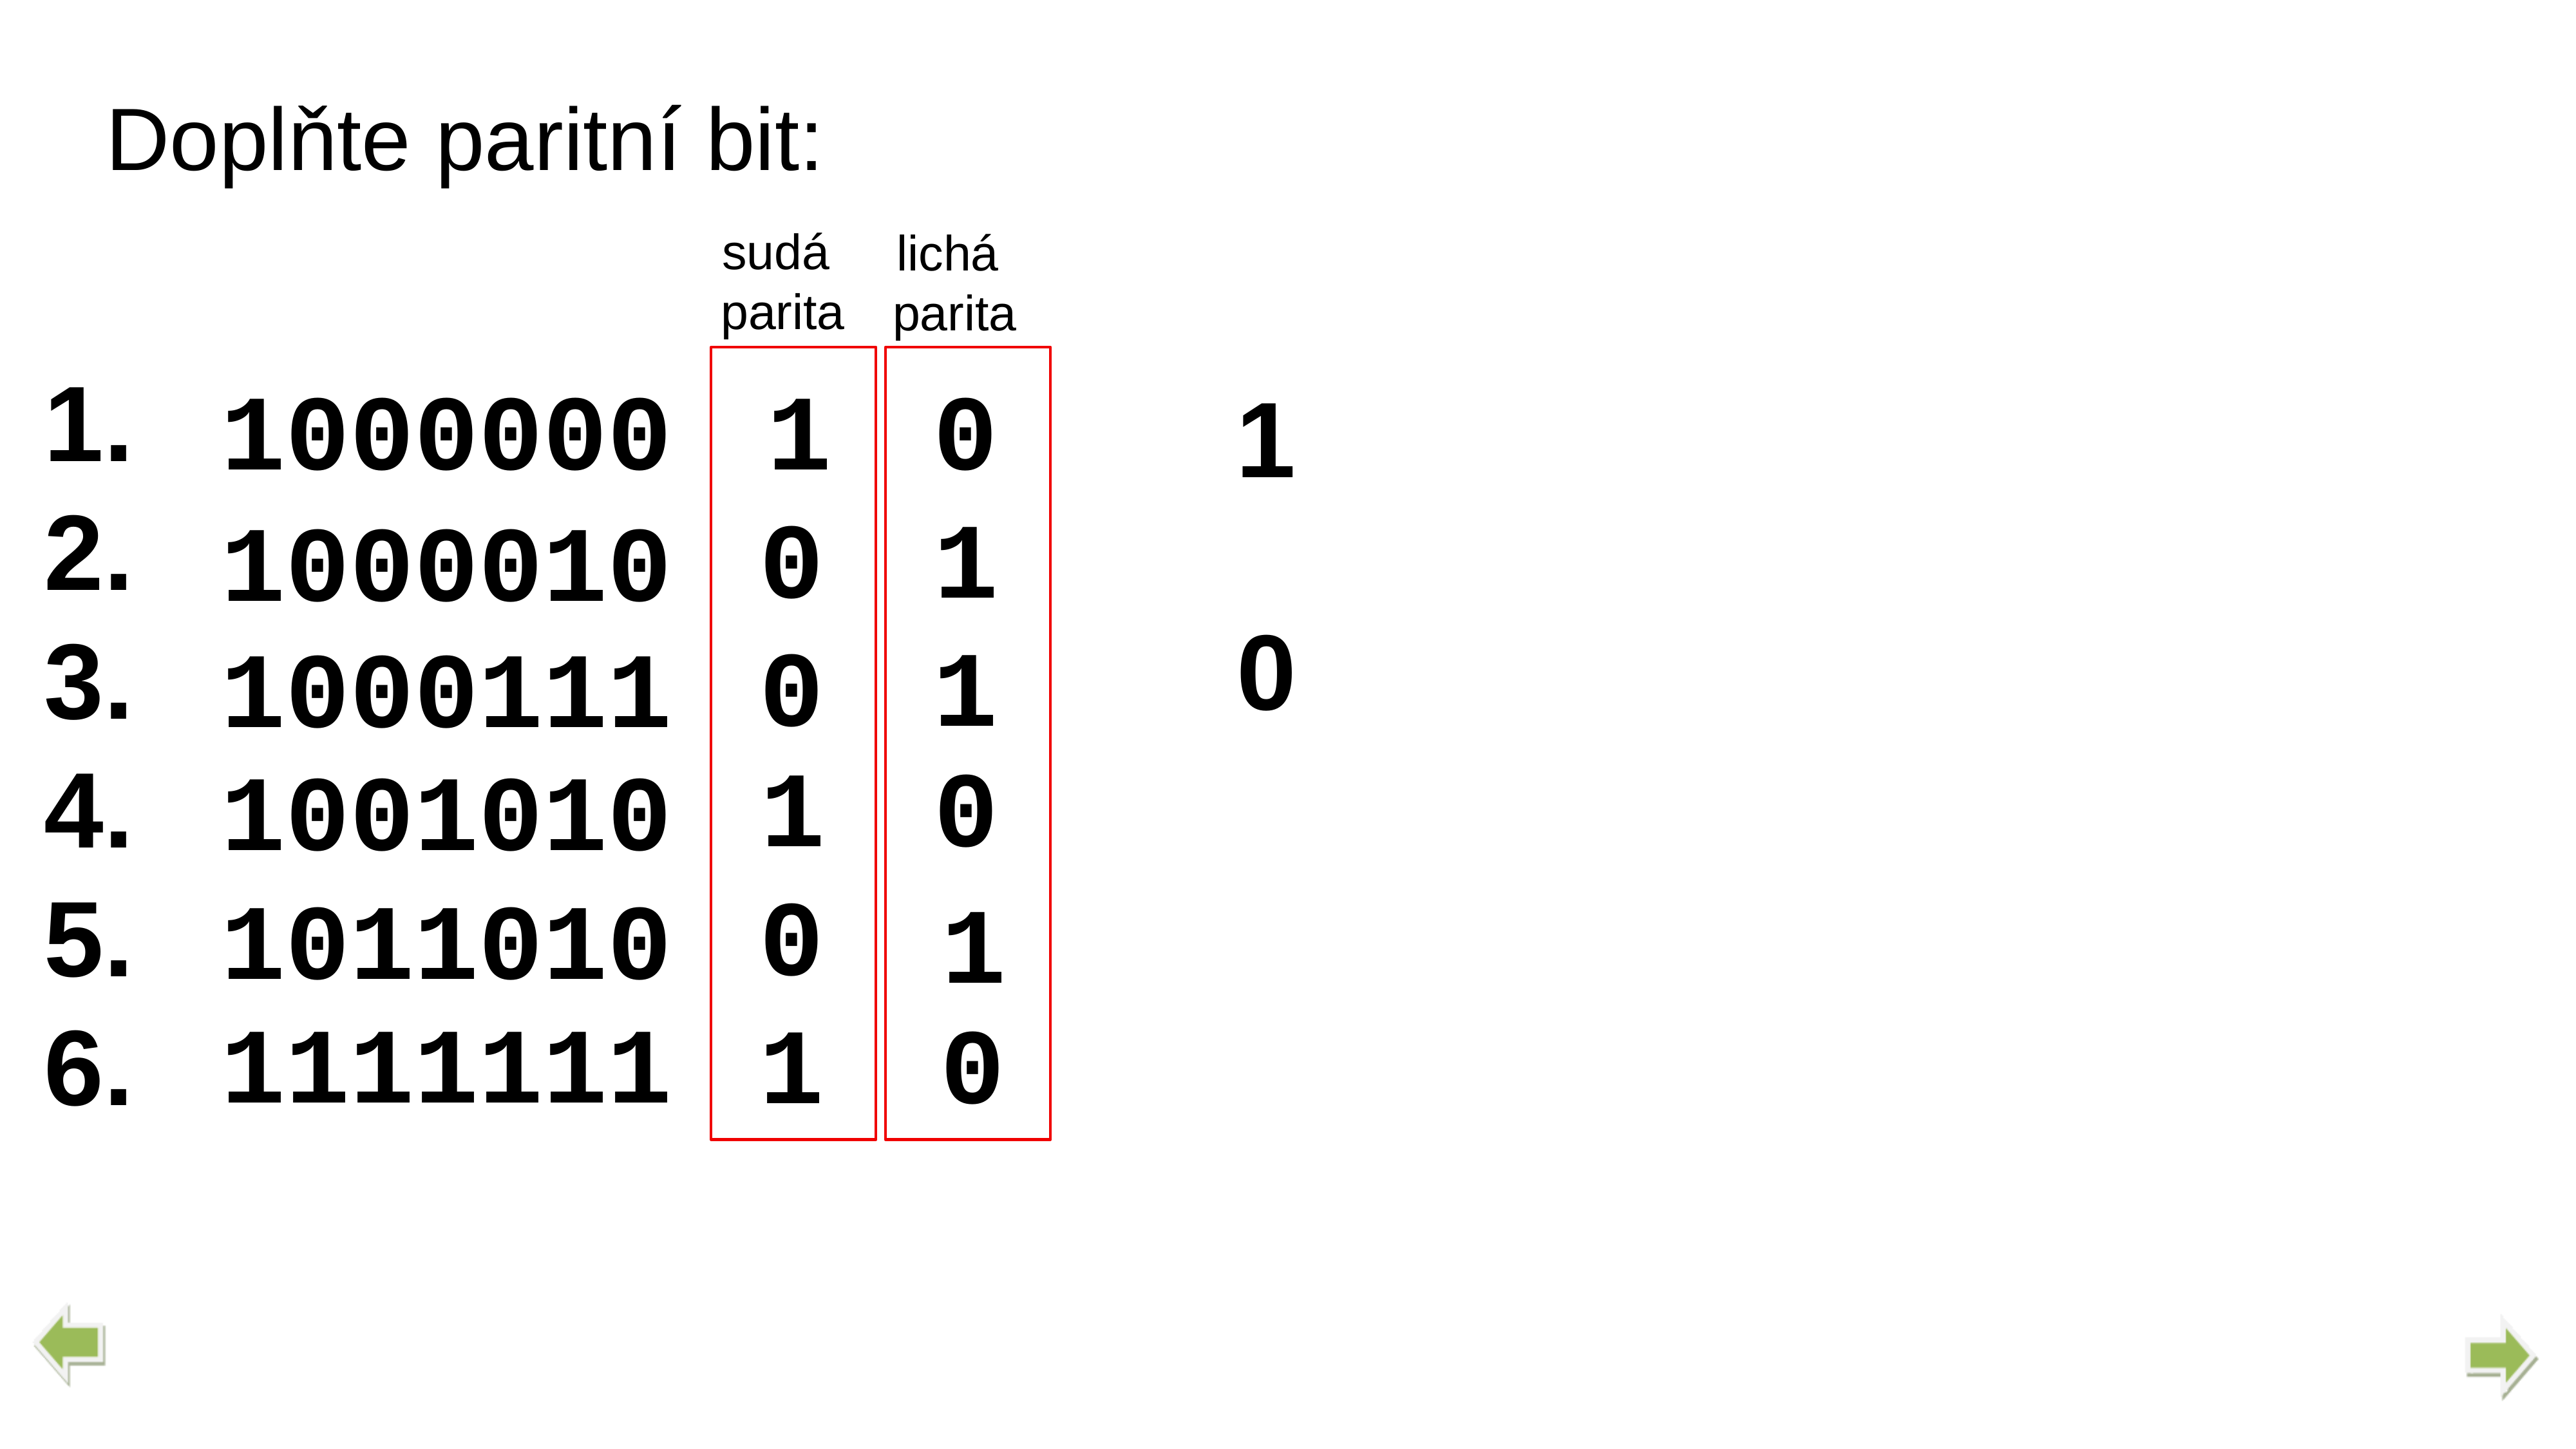

Doplňte paritní bit:
sudá
parita
lichá
parita
1.
2.
3.
4.
5.
6.
1000000
1
0
0
1
0
1
1
0
0
1
1
0
1
1000010
0
0
0
0
0
0
0
0
0
0
0
1000111
1001010
1011010
1111111